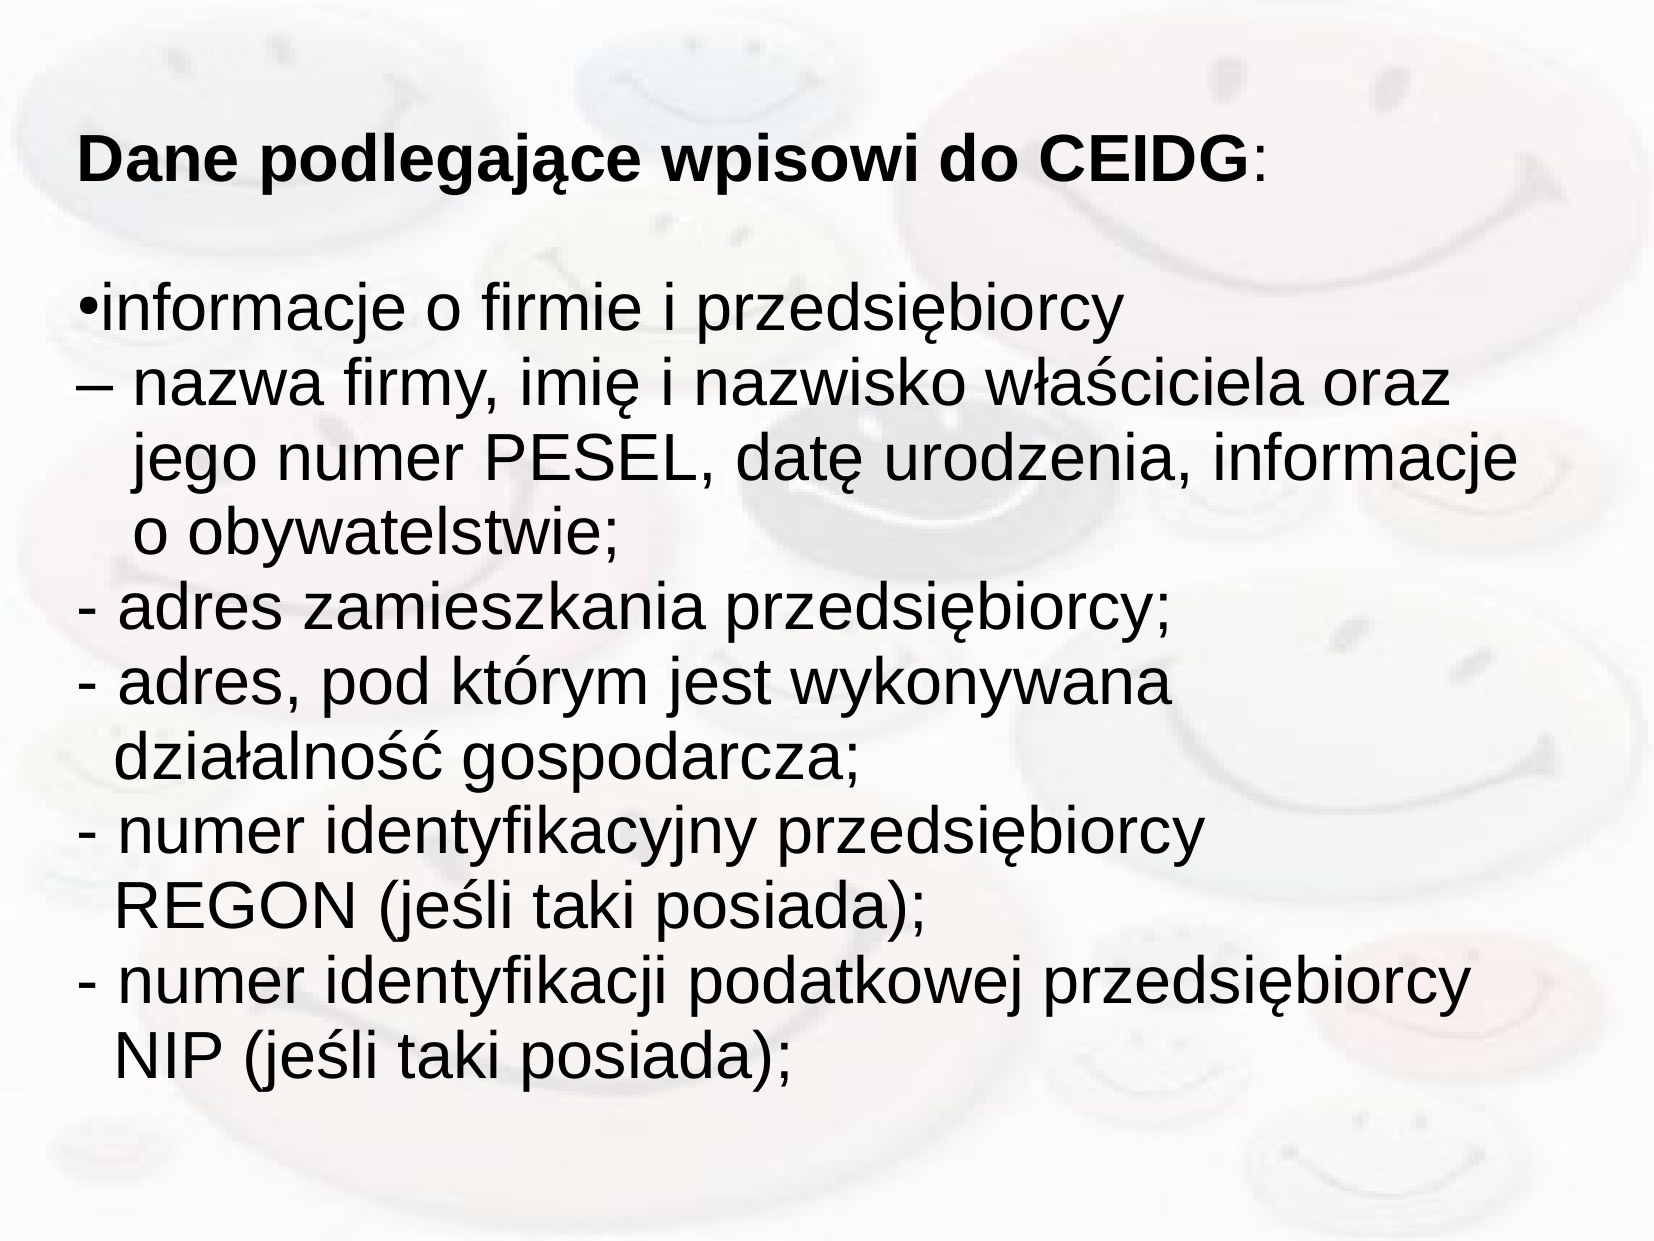

# Dane podlegające wpisowi do CEIDG:
informacje o firmie i przedsiębiorcy
– nazwa firmy, imię i nazwisko właściciela oraz
 jego numer PESEL, datę urodzenia, informacje
 o obywatelstwie;
- adres zamieszkania przedsiębiorcy;
- adres, pod którym jest wykonywana
 działalność gospodarcza;
- numer identyfikacyjny przedsiębiorcy
 REGON (jeśli taki posiada);
- numer identyfikacji podatkowej przedsiębiorcy
 NIP (jeśli taki posiada);